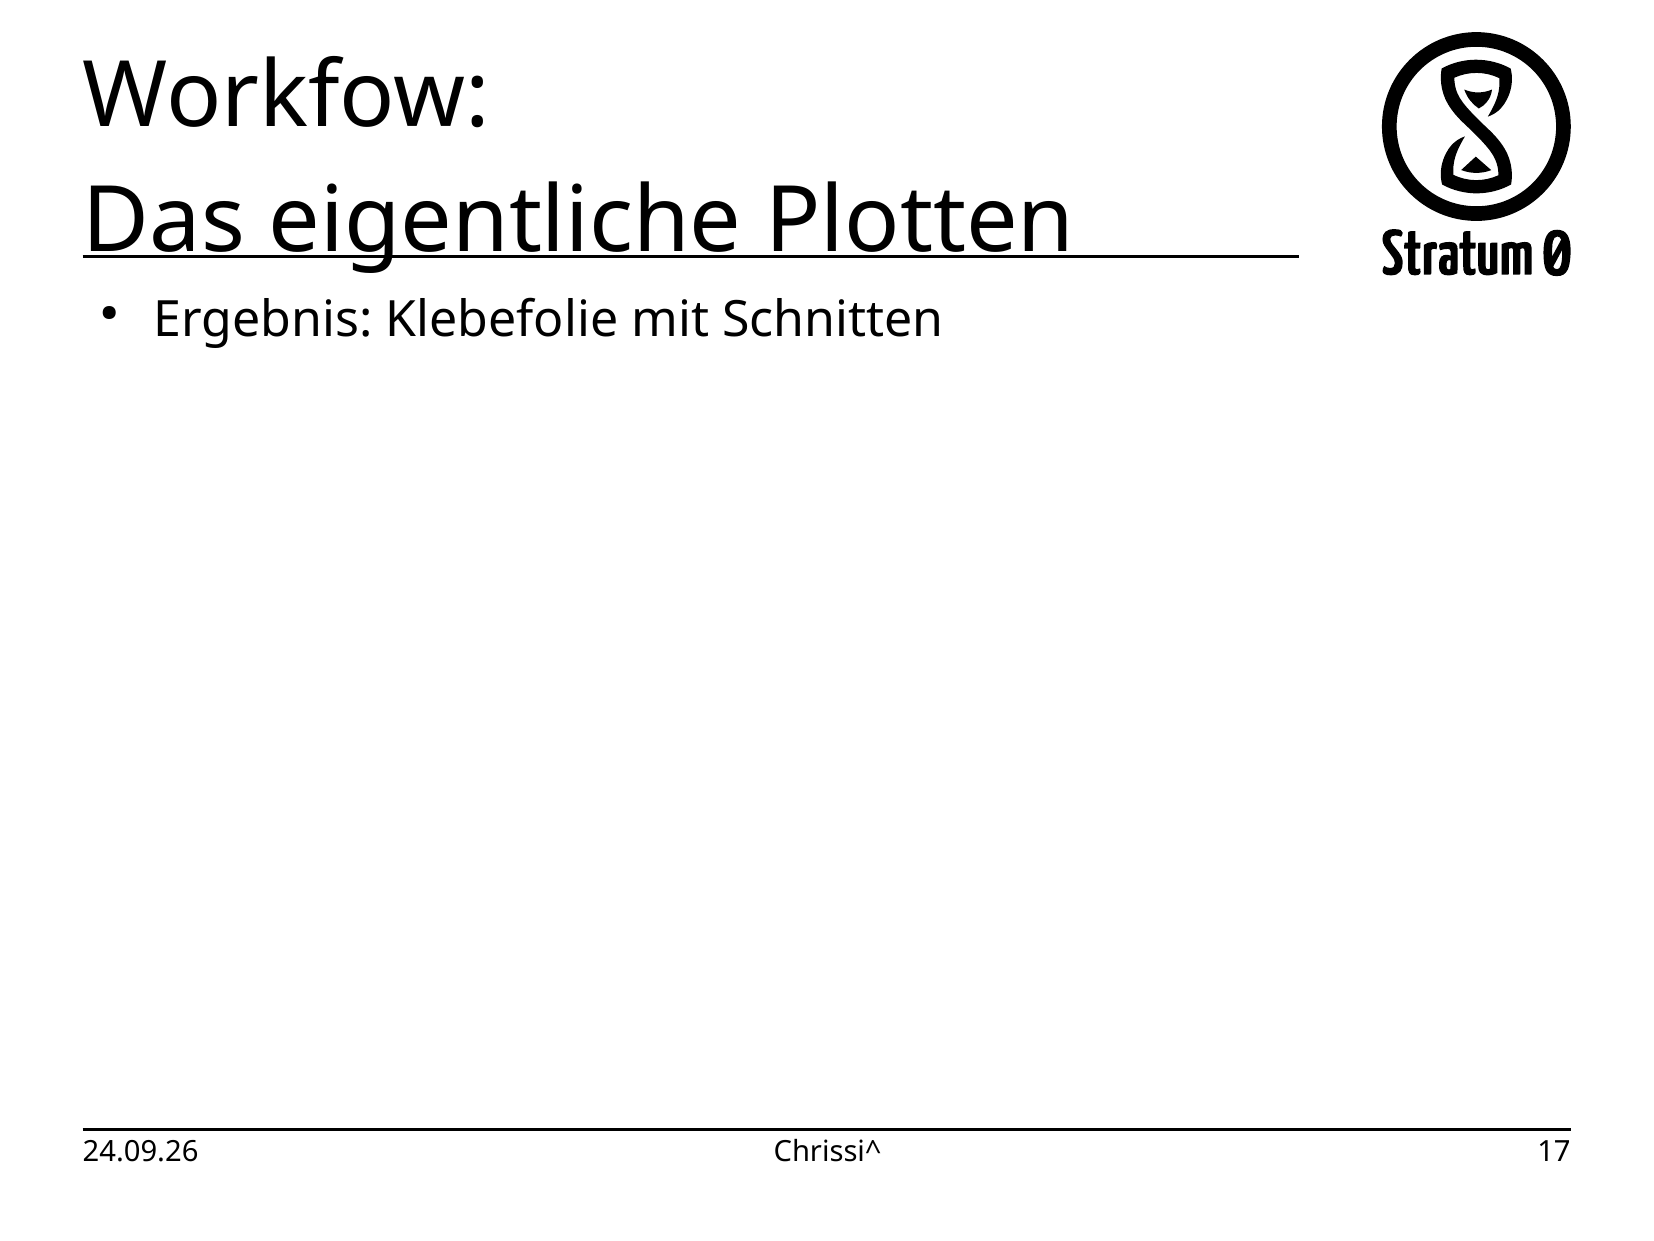

# Workfow: Das eigentliche Plotten
Ergebnis: Klebefolie mit Schnitten
Chrissi^
17